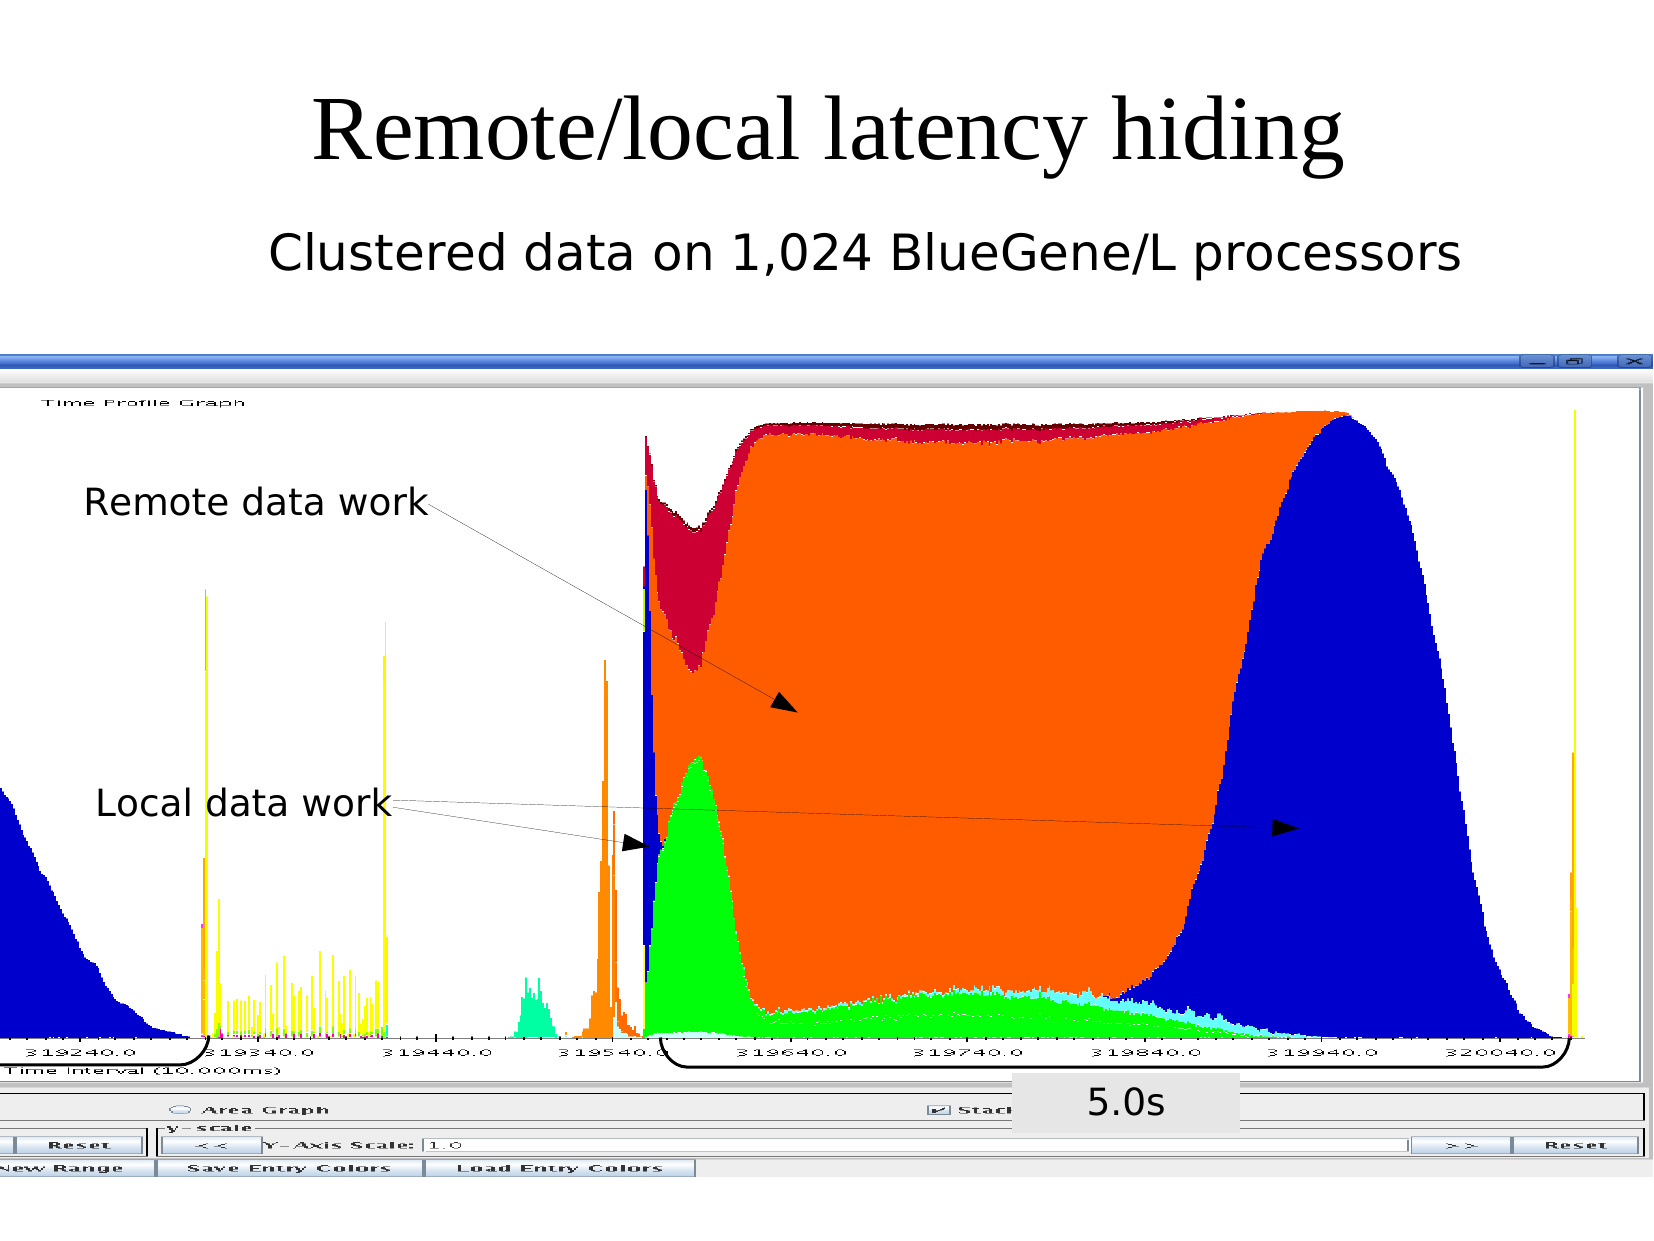

# Remote/local latency hiding
Clustered data on 1,024 BlueGene/L processors
5.6s
5.0s
Remote data work
Local data work